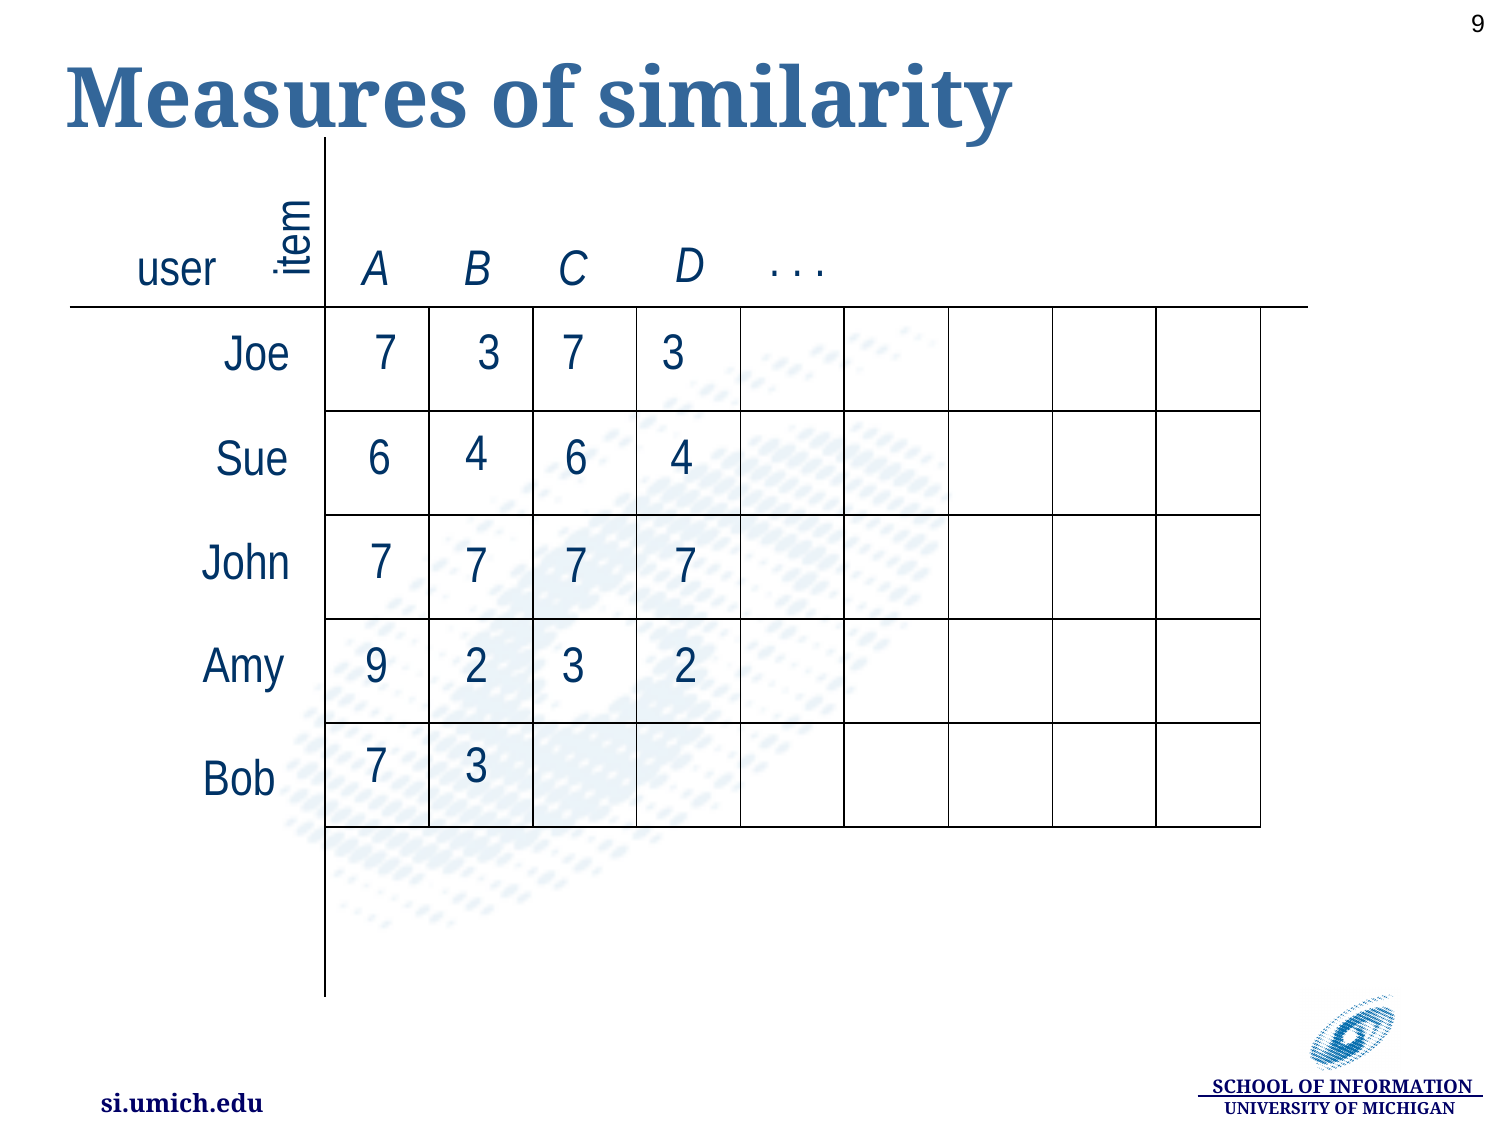

# Measures of similarity
item
. . .
D
B
C
user
A
7
3
7
3
Joe
4
6
6
4
Sue
7
John
7
7
7
Amy
9
2
3
2
7
3
Bob